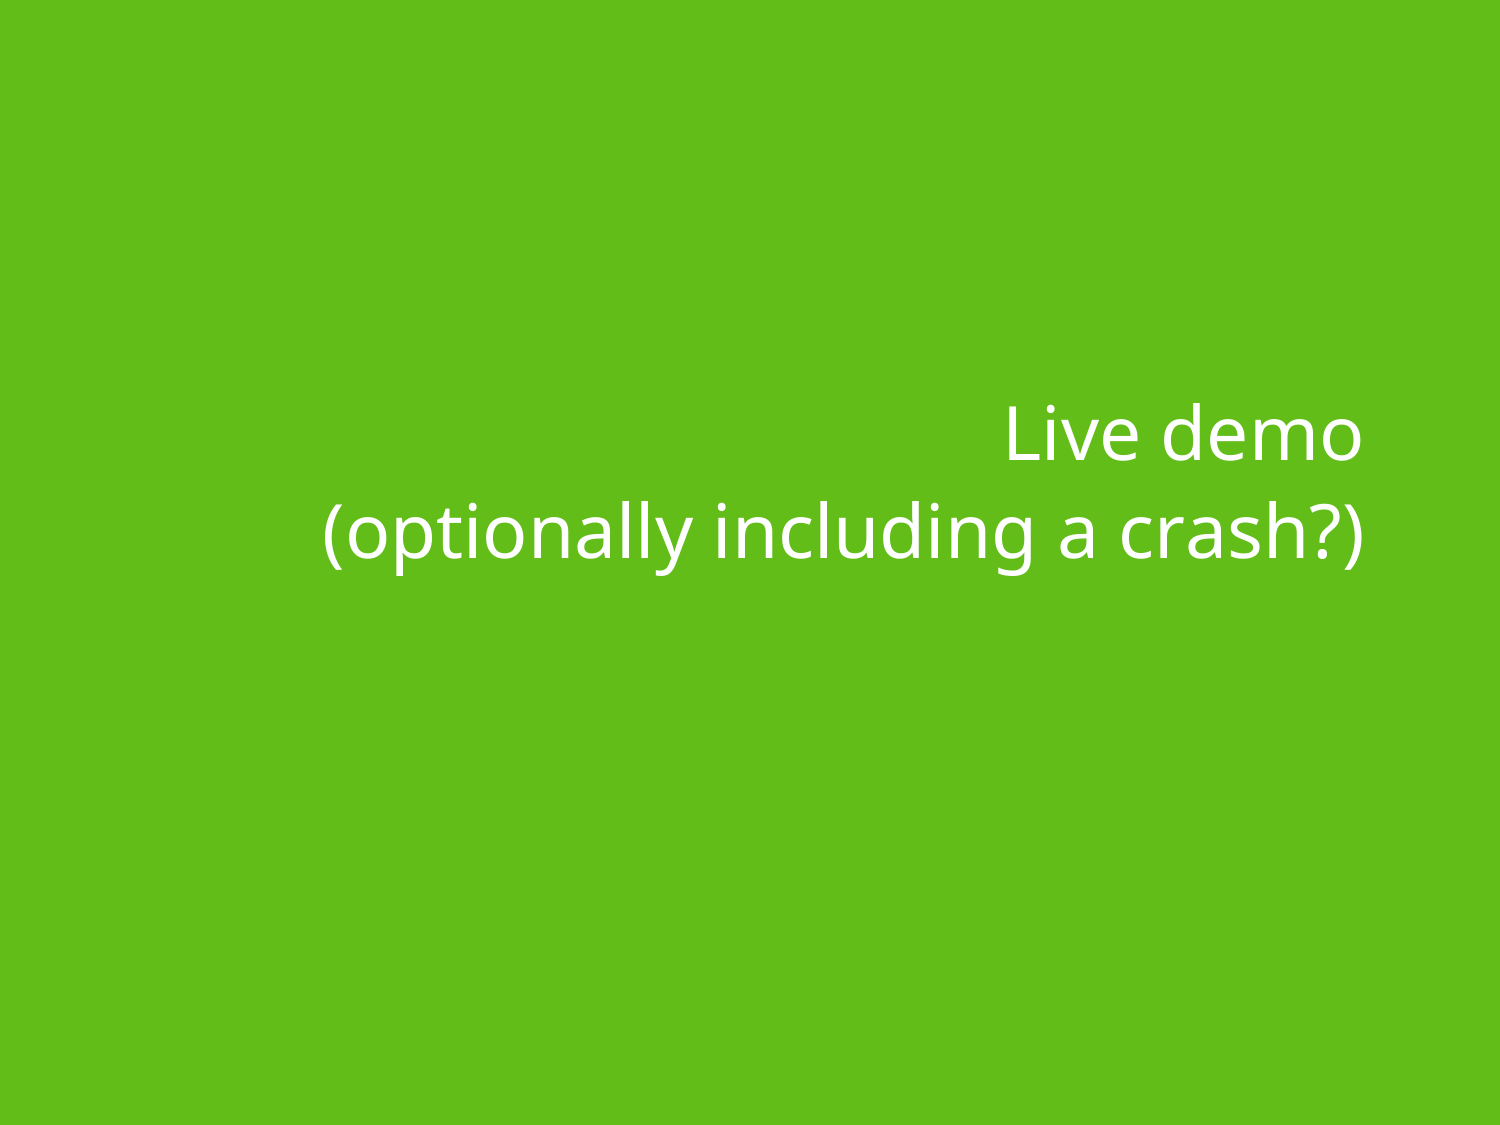

# Live demo (optionally including a crash?)